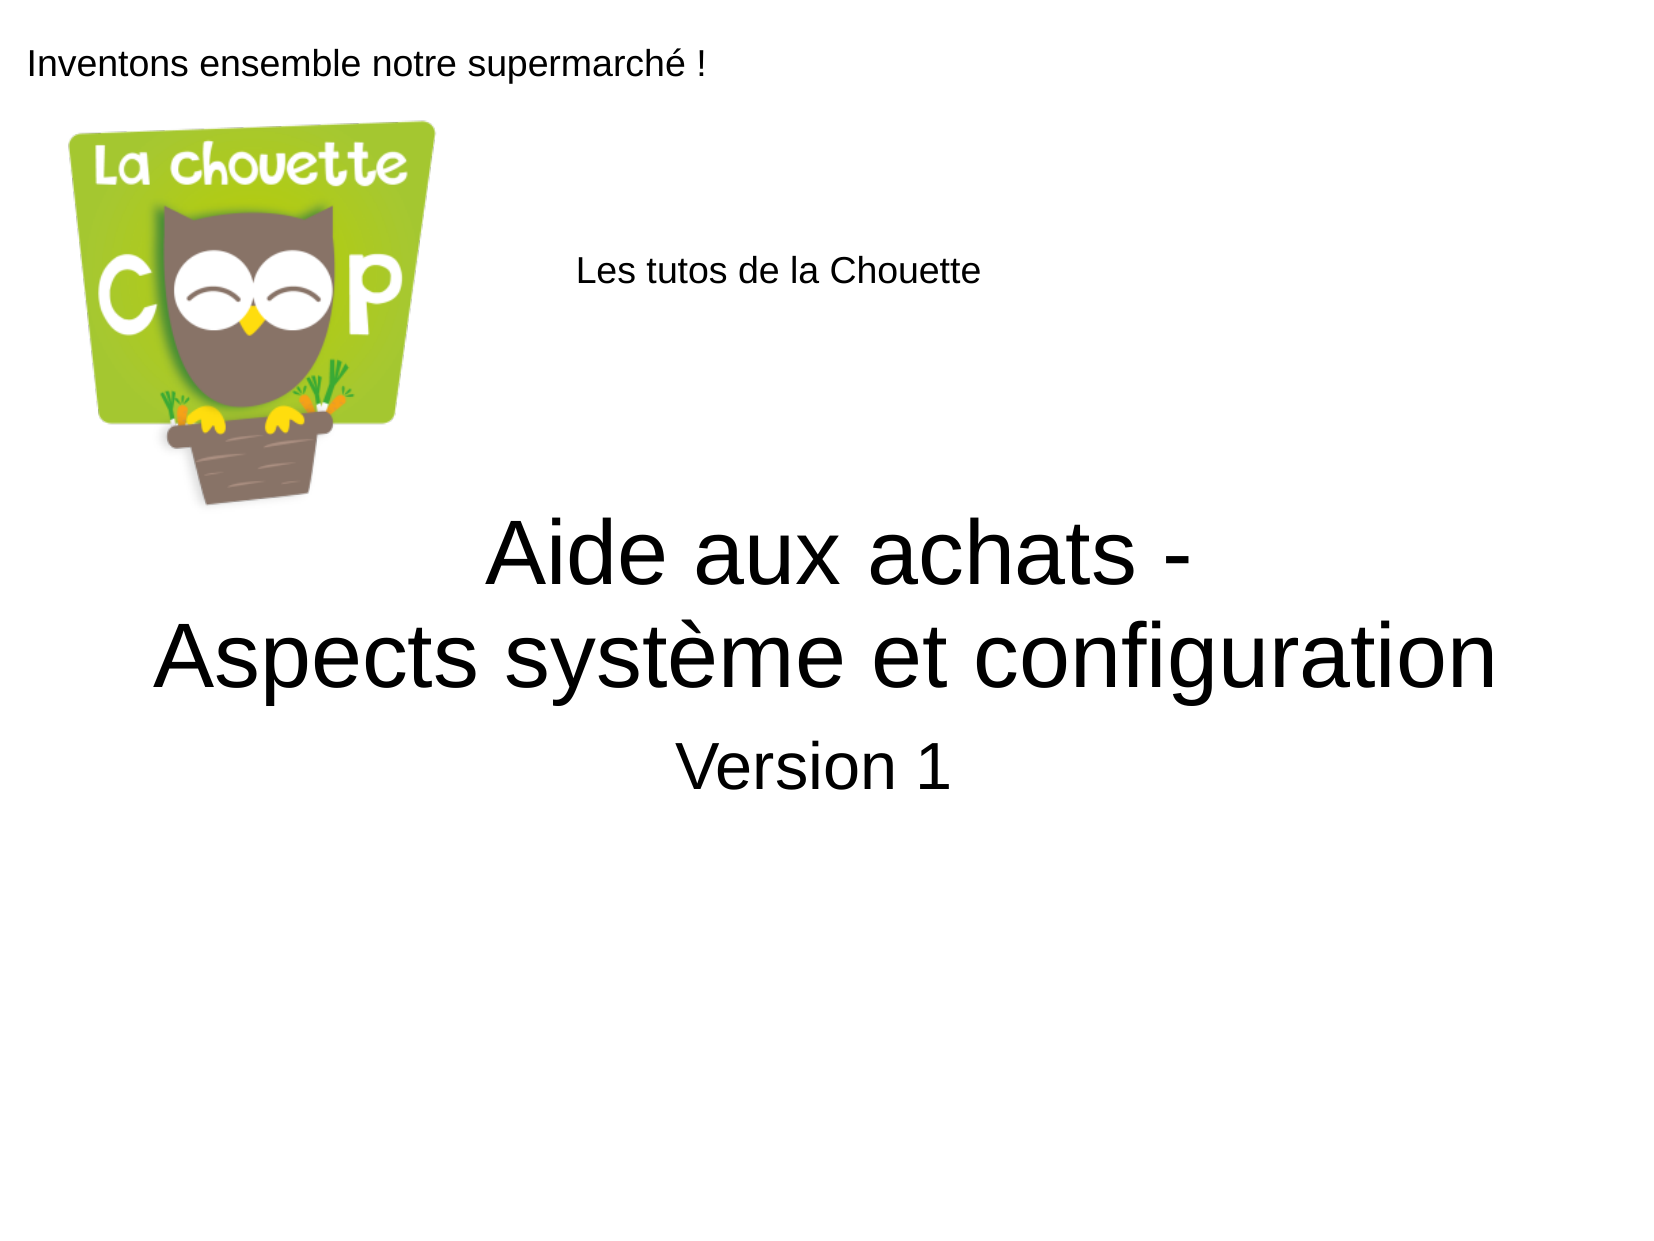

Inventons ensemble notre supermarché !
Les tutos de la Chouette
# Aide aux achats - Aspects système et configuration Version 1